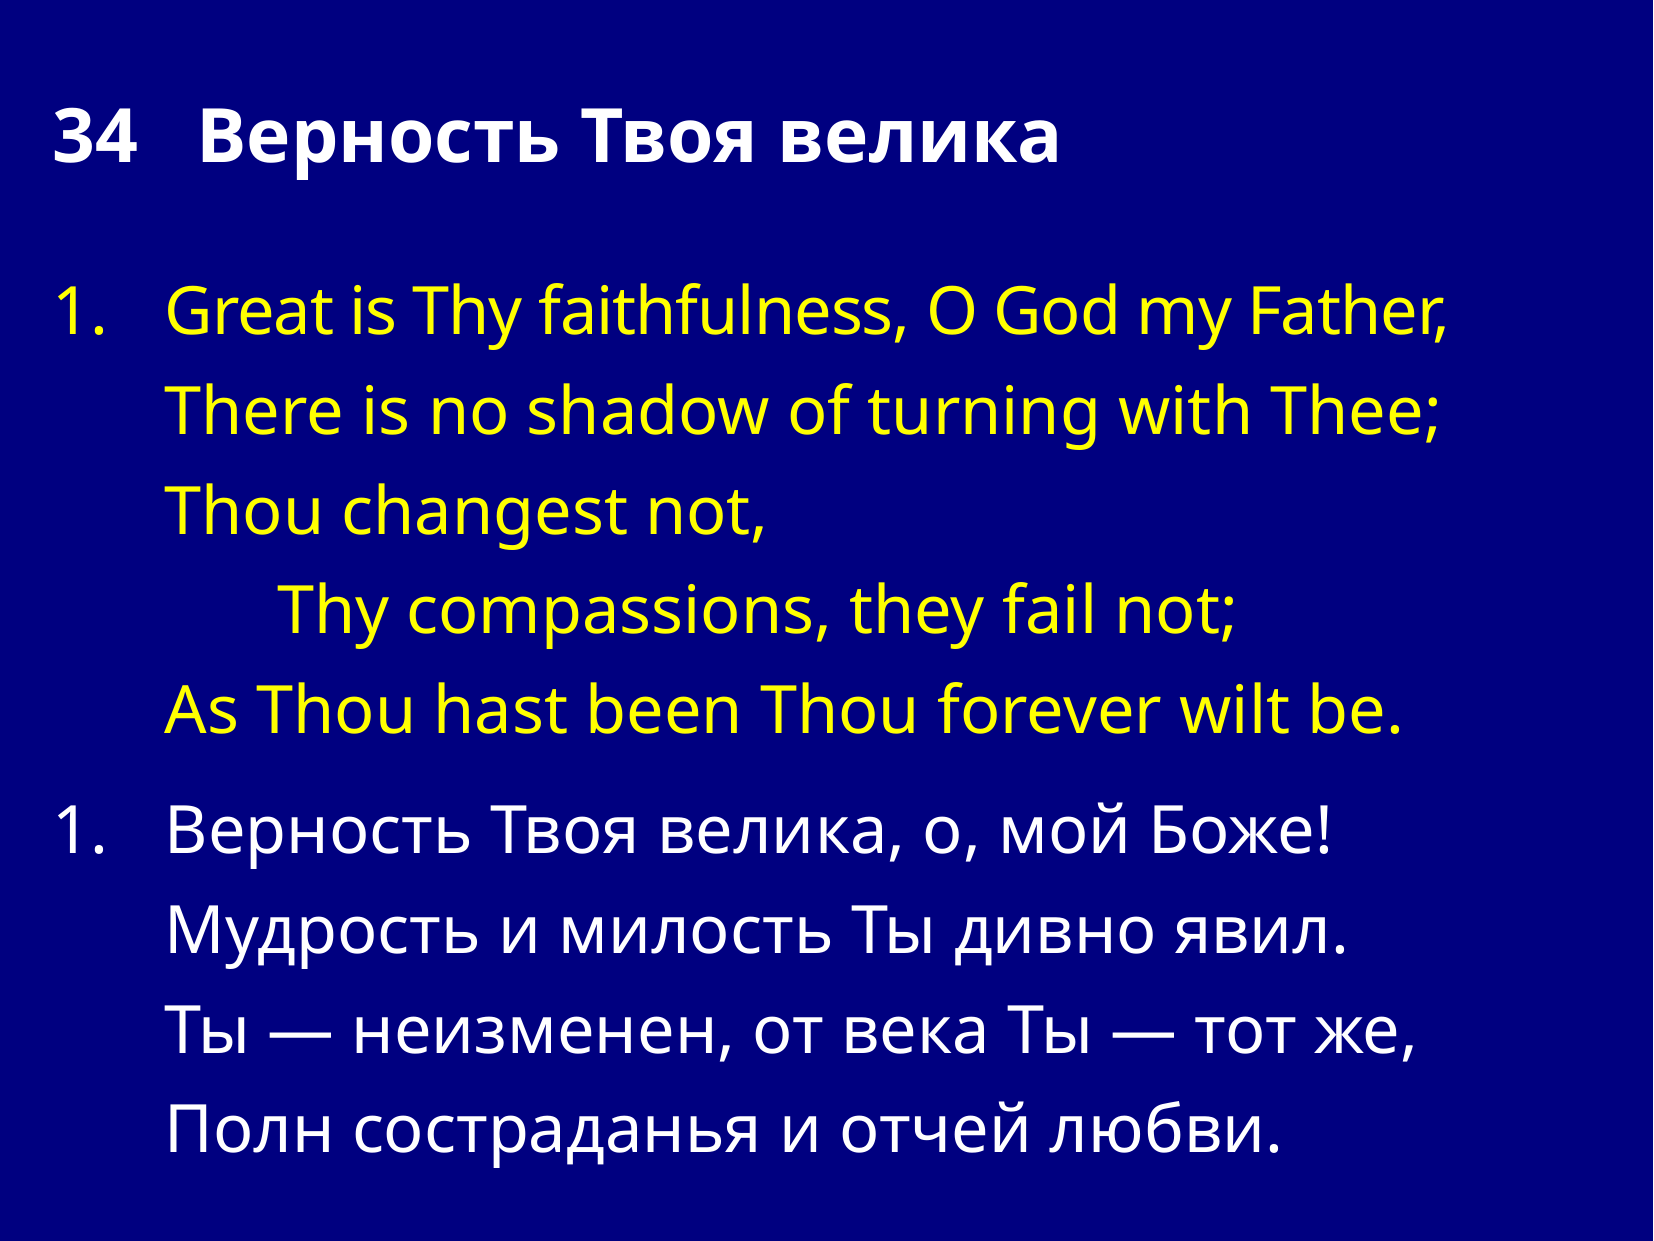

1.	Great is Thy faithfulness, O God my Father,
	There is no shadow of turning with Thee;
	Thou changest not,
		Thy compassions, they fail not;
	As Thou hast been Thou forever wilt be.
34 Верность Твоя велика
1.	Верность Твоя велика, о, мой Боже!
	Мудрость и милость Ты дивно явил.
	Ты — неизменен, от века Ты — тот же,
	Полн состраданья и отчей любви.